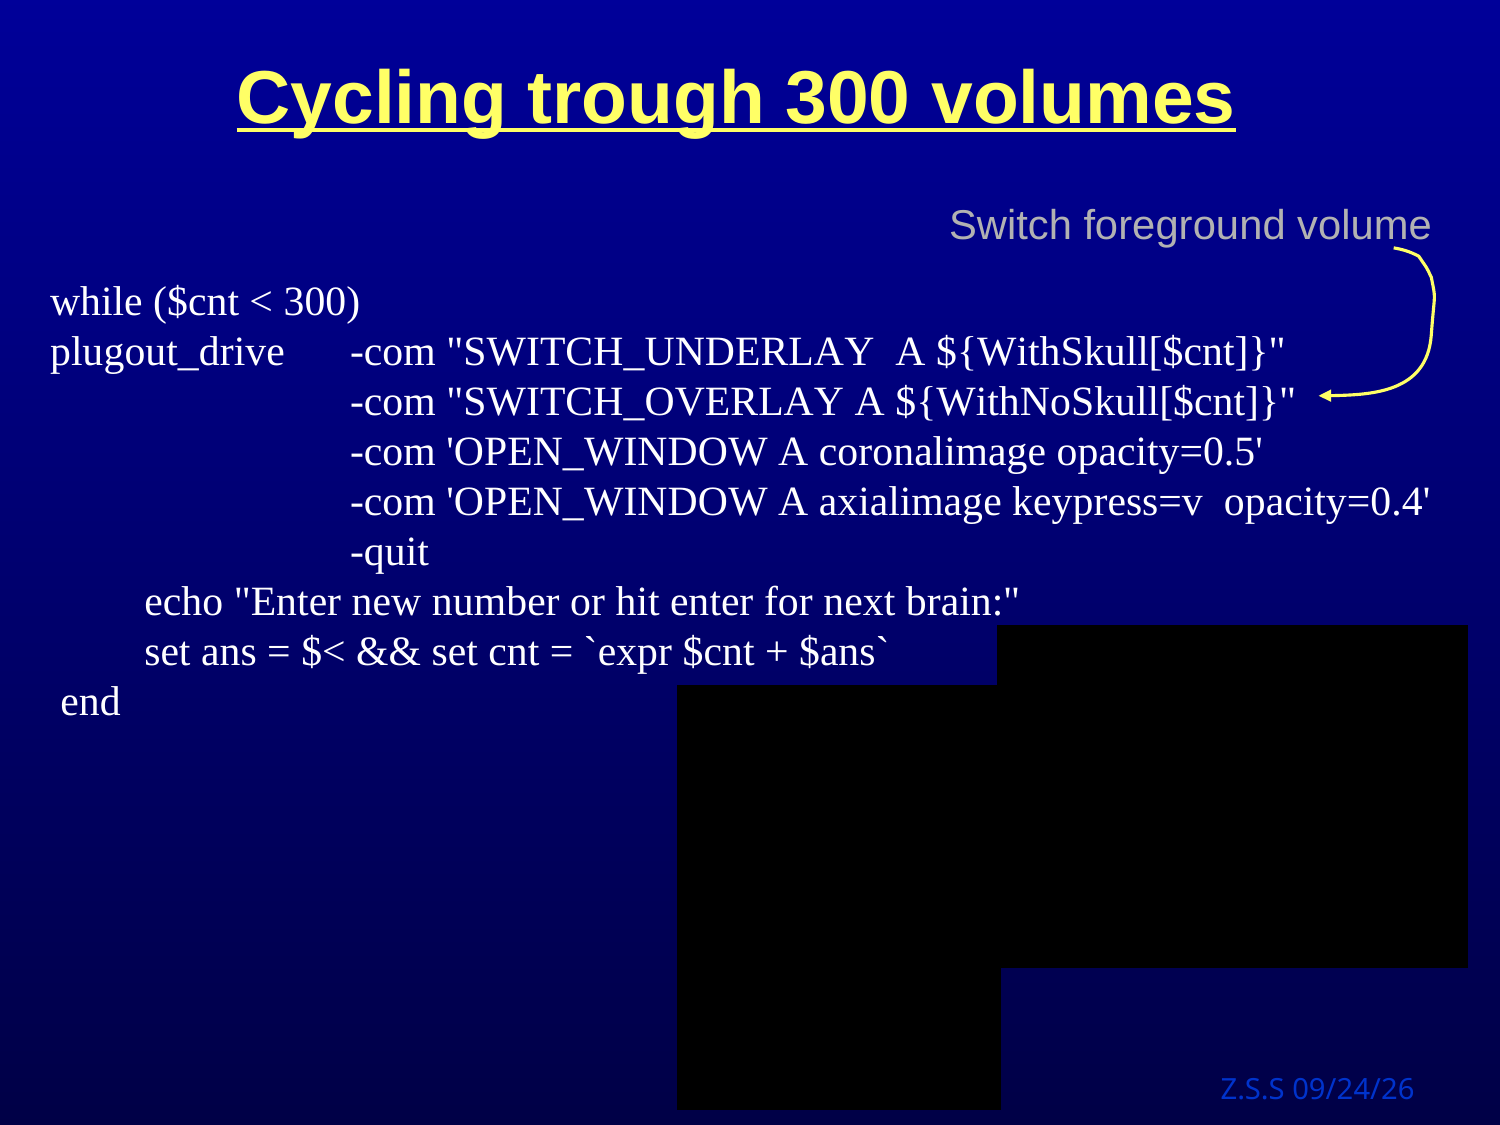

# Cycling trough 300 volumes
Switch foreground volume
while ($cnt < 300)
plugout_drive 	-com "SWITCH_UNDERLAY A ${WithSkull[$cnt]}"
		-com "SWITCH_OVERLAY A ${WithNoSkull[$cnt]}"
		-com 'OPEN_WINDOW A coronalimage opacity=0.5'
 	-com 'OPEN_WINDOW A axialimage keypress=v opacity=0.4'
 	-quit
 echo "Enter new number or hit enter for next brain:"
 set ans = $< && set cnt = `expr $cnt + $ans`
 end